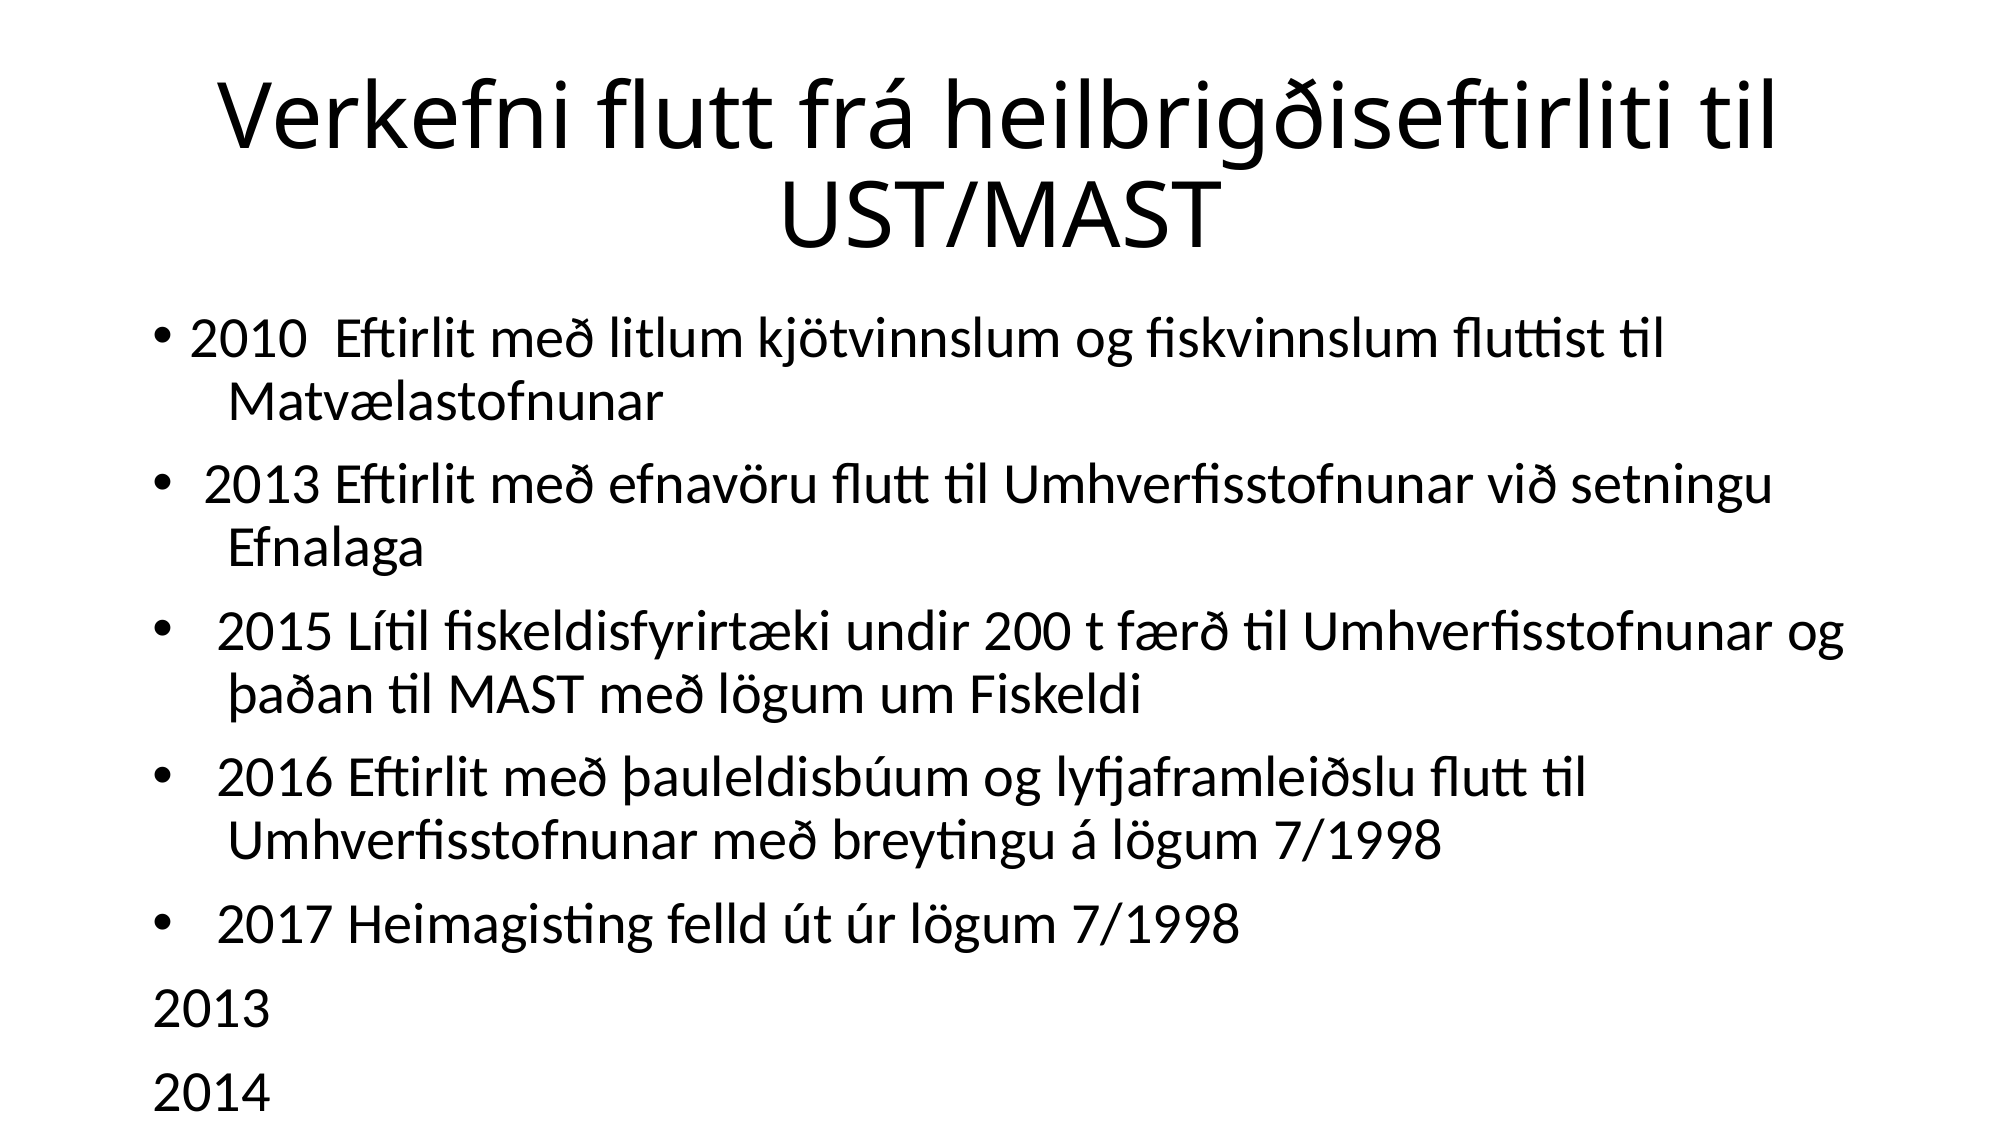

# Verkefni flutt frá heilbrigðiseftirliti til UST/MAST
2010 Eftirlit með litlum kjötvinnslum og fiskvinnslum fluttist til 	Matvælastofnunar
 2013 Eftirlit með efnavöru flutt til Umhverfisstofnunar við setningu 	Efnalaga
 2015 Lítil fiskeldisfyrirtæki undir 200 t færð til Umhverfisstofnunar og þaðan til MAST með lögum um Fiskeldi
 2016 Eftirlit með þauleldisbúum og lyfjaframleiðslu flutt til 	Umhverfisstofnunar með breytingu á lögum 7/1998
 2017 Heimagisting felld út úr lögum 7/1998